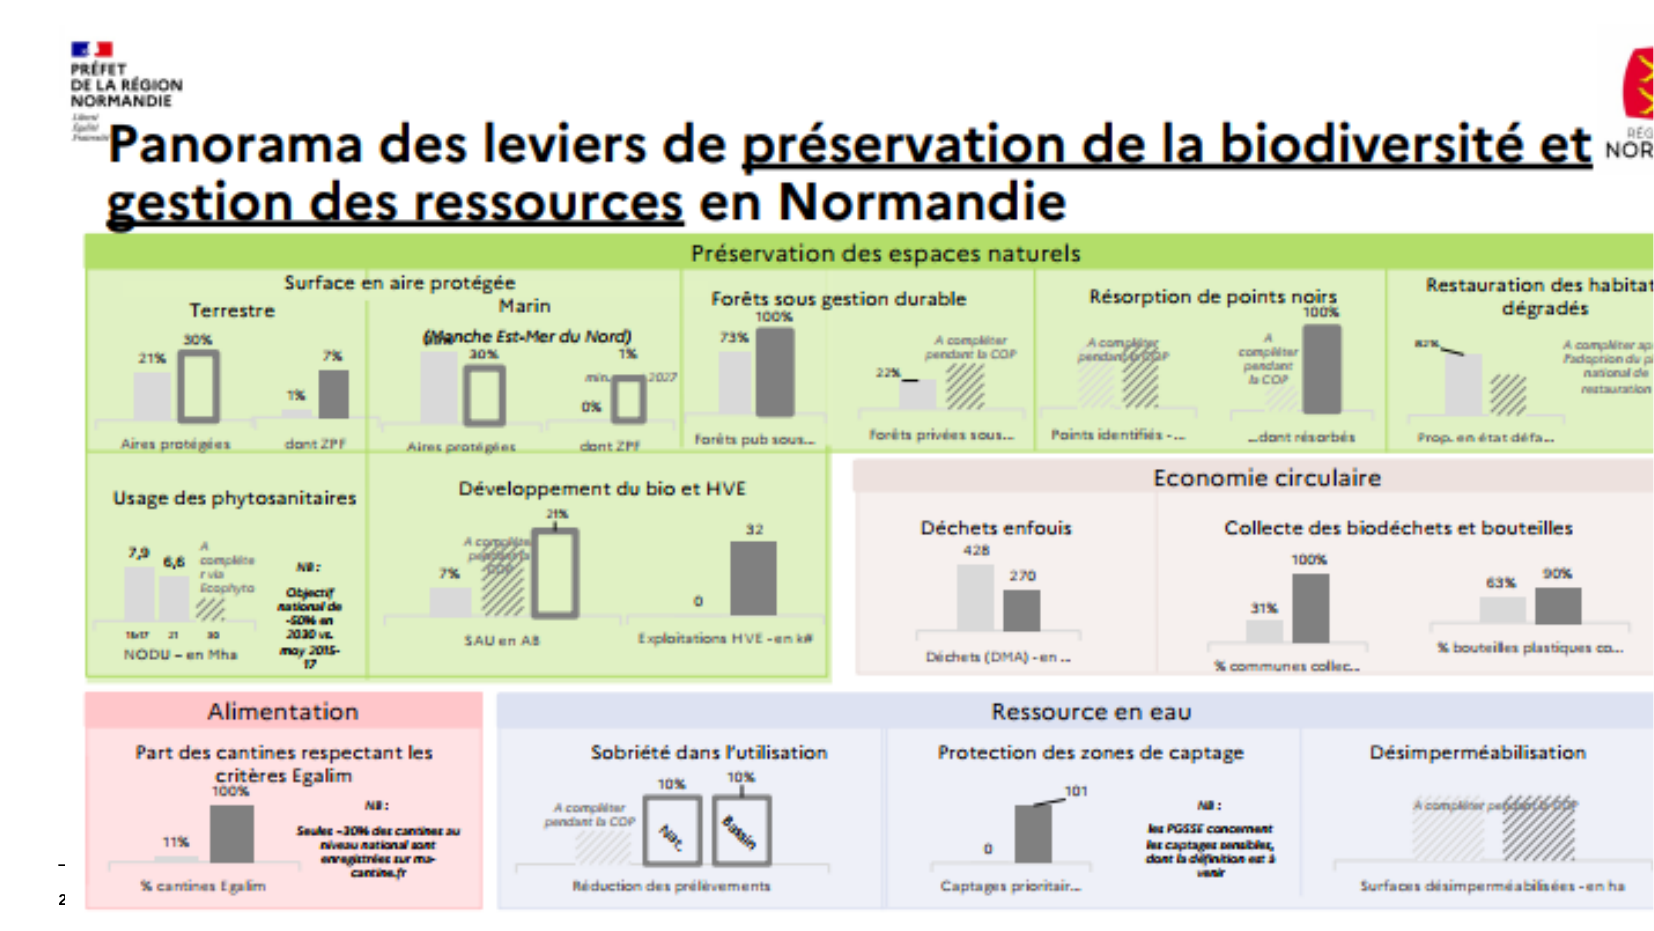

Séminaires des Maires de l'arrondissement Dieppe 2024
13
25/03/2024